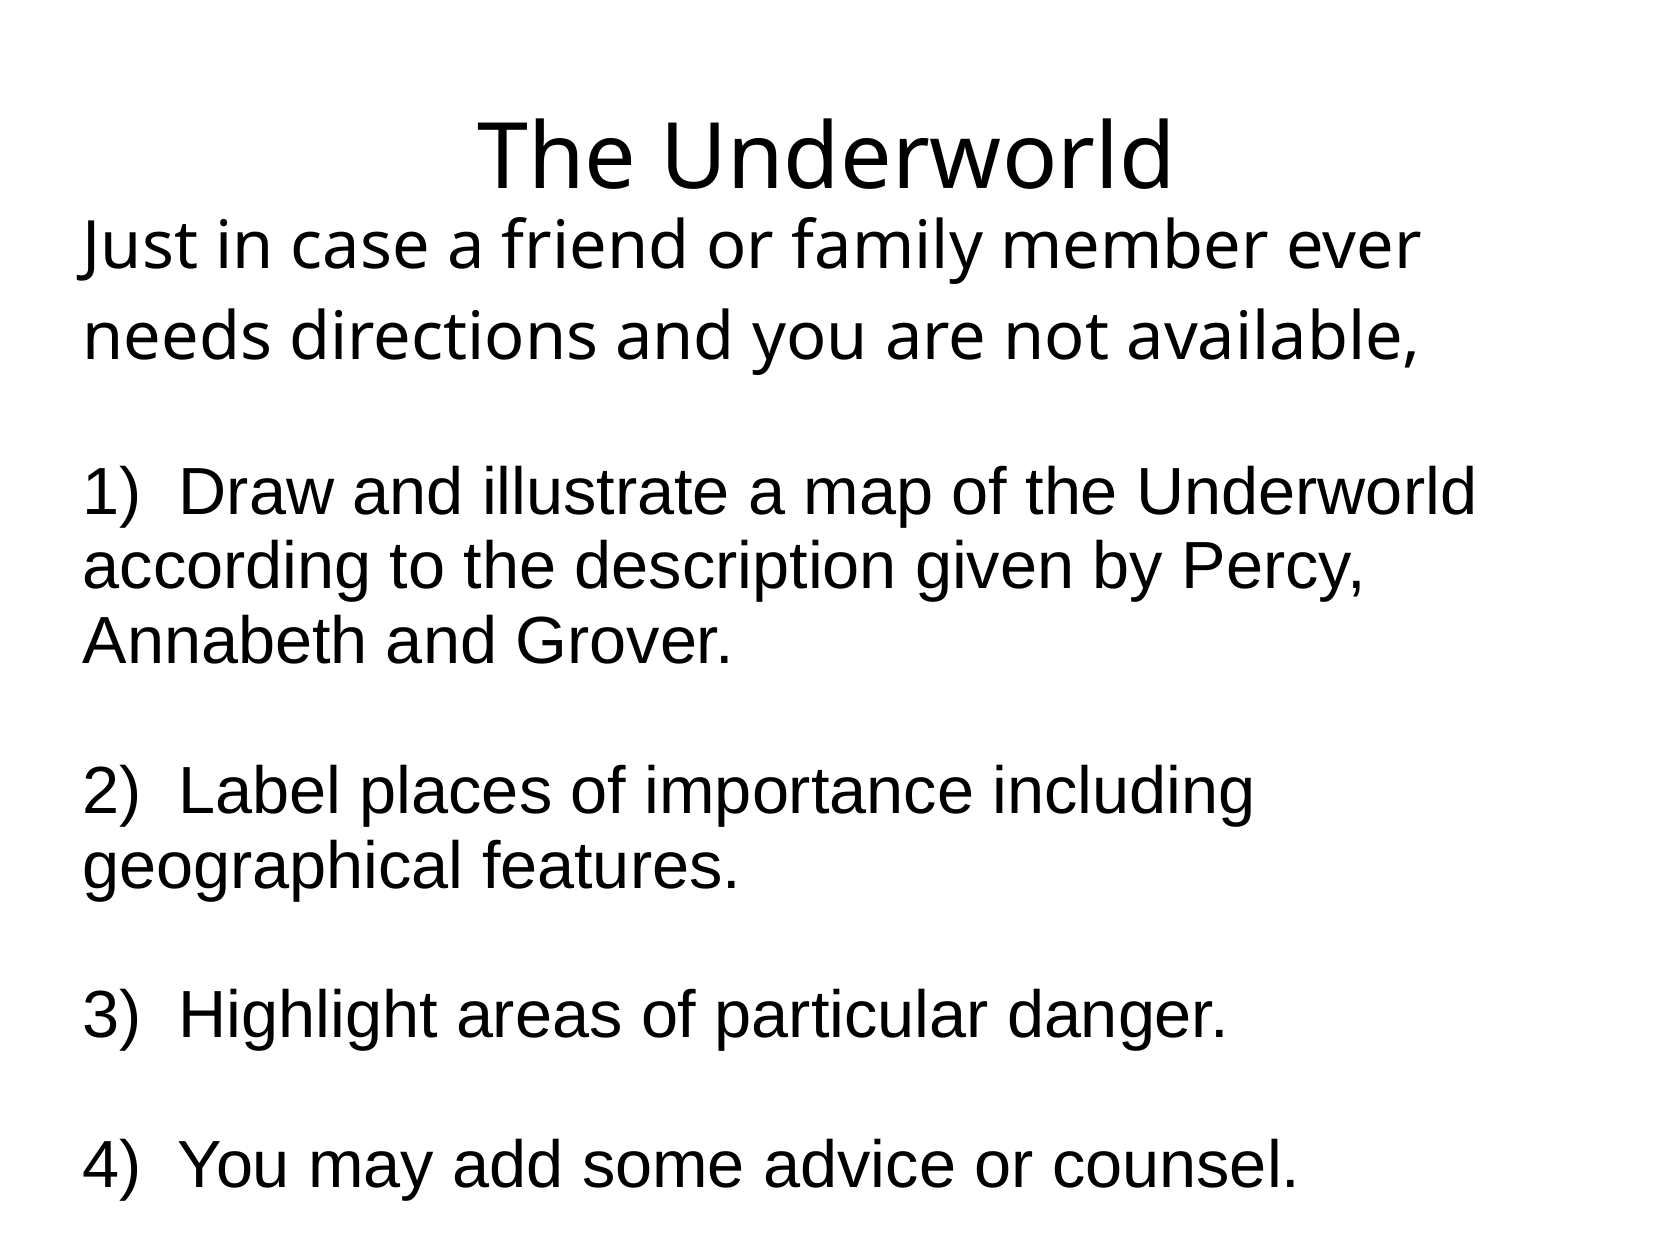

# The Underworld
Just in case a friend or family member ever needs directions and you are not available,
1) Draw and illustrate a map of the Underworld according to the description given by Percy, Annabeth and Grover.
2) Label places of importance including geographical features.
3) Highlight areas of particular danger.
4) You may add some advice or counsel.